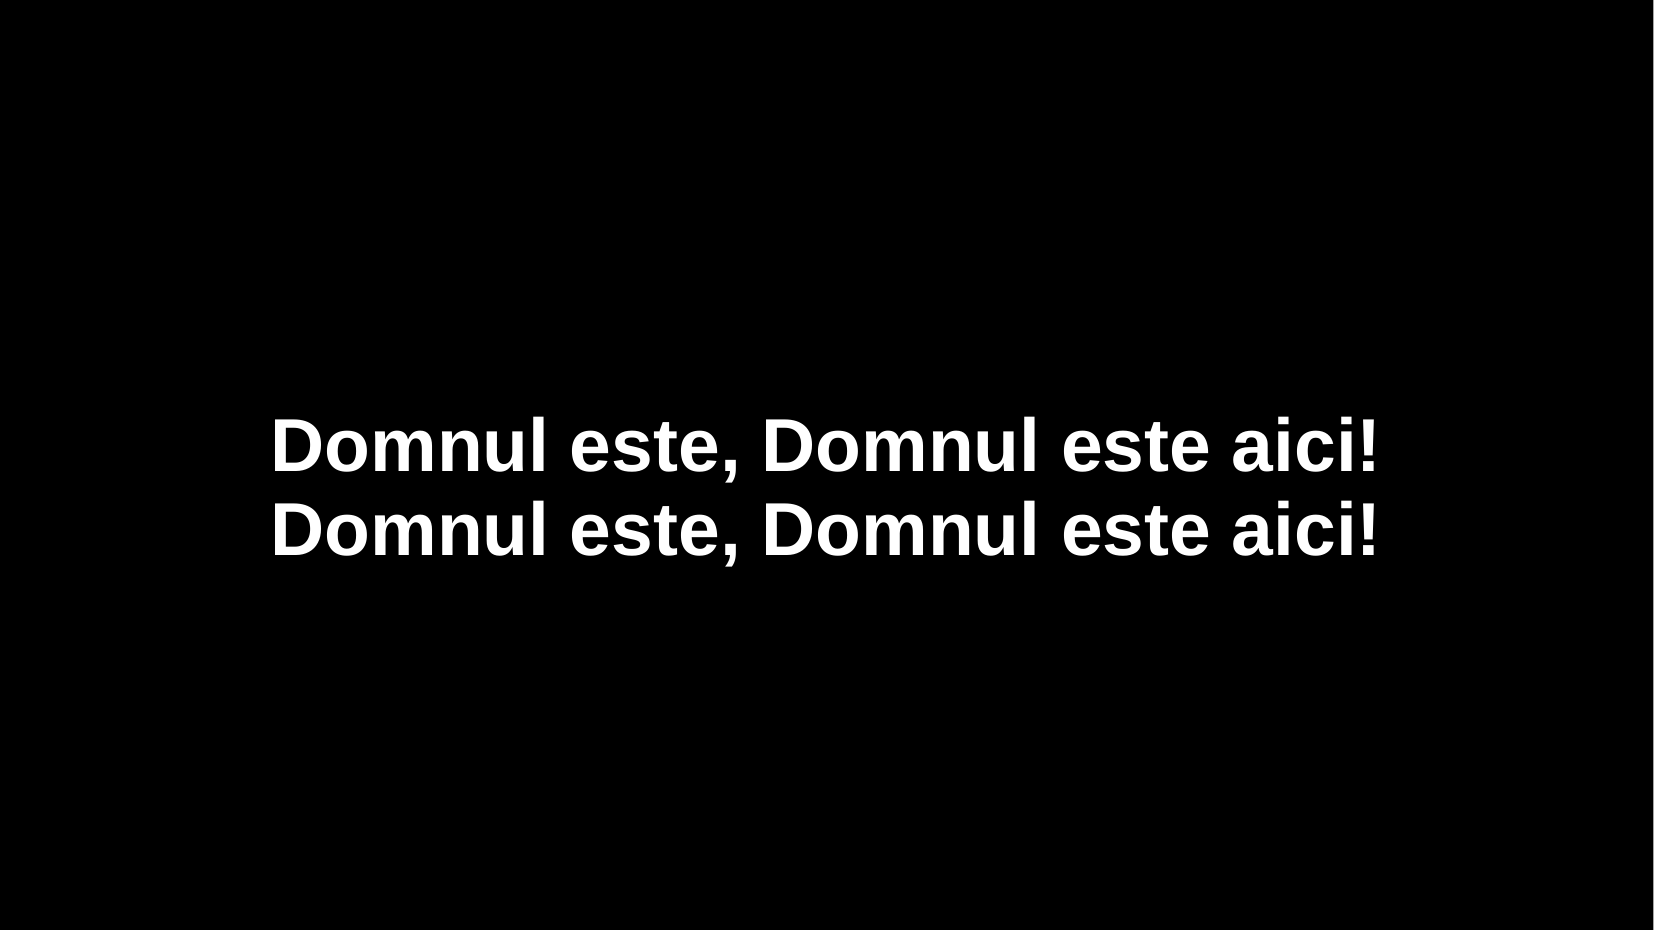

# Domnul este, Domnul este aici!
Domnul este, Domnul este aici!